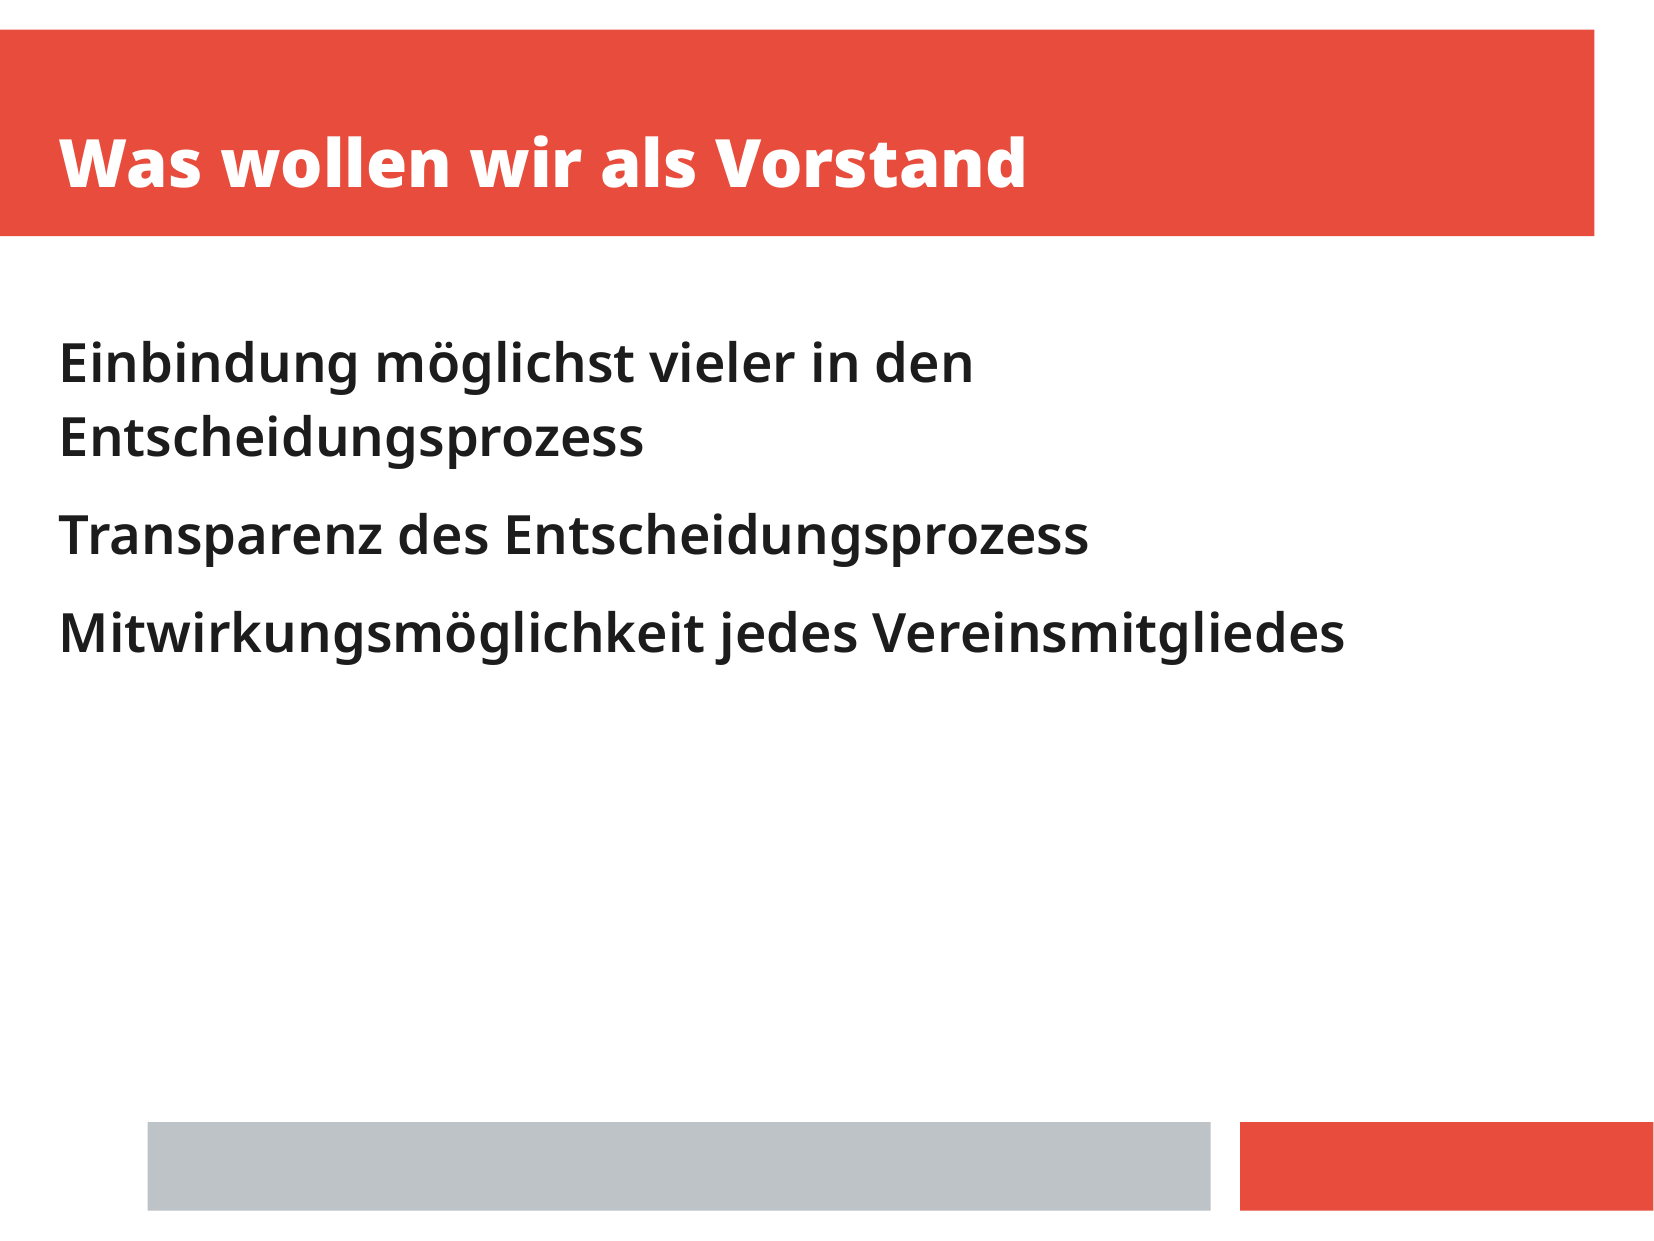

# Was wollen wir als Vorstand
Einbindung möglichst vieler in den Entscheidungsprozess
Transparenz des Entscheidungsprozess
Mitwirkungsmöglichkeit jedes Vereinsmitgliedes